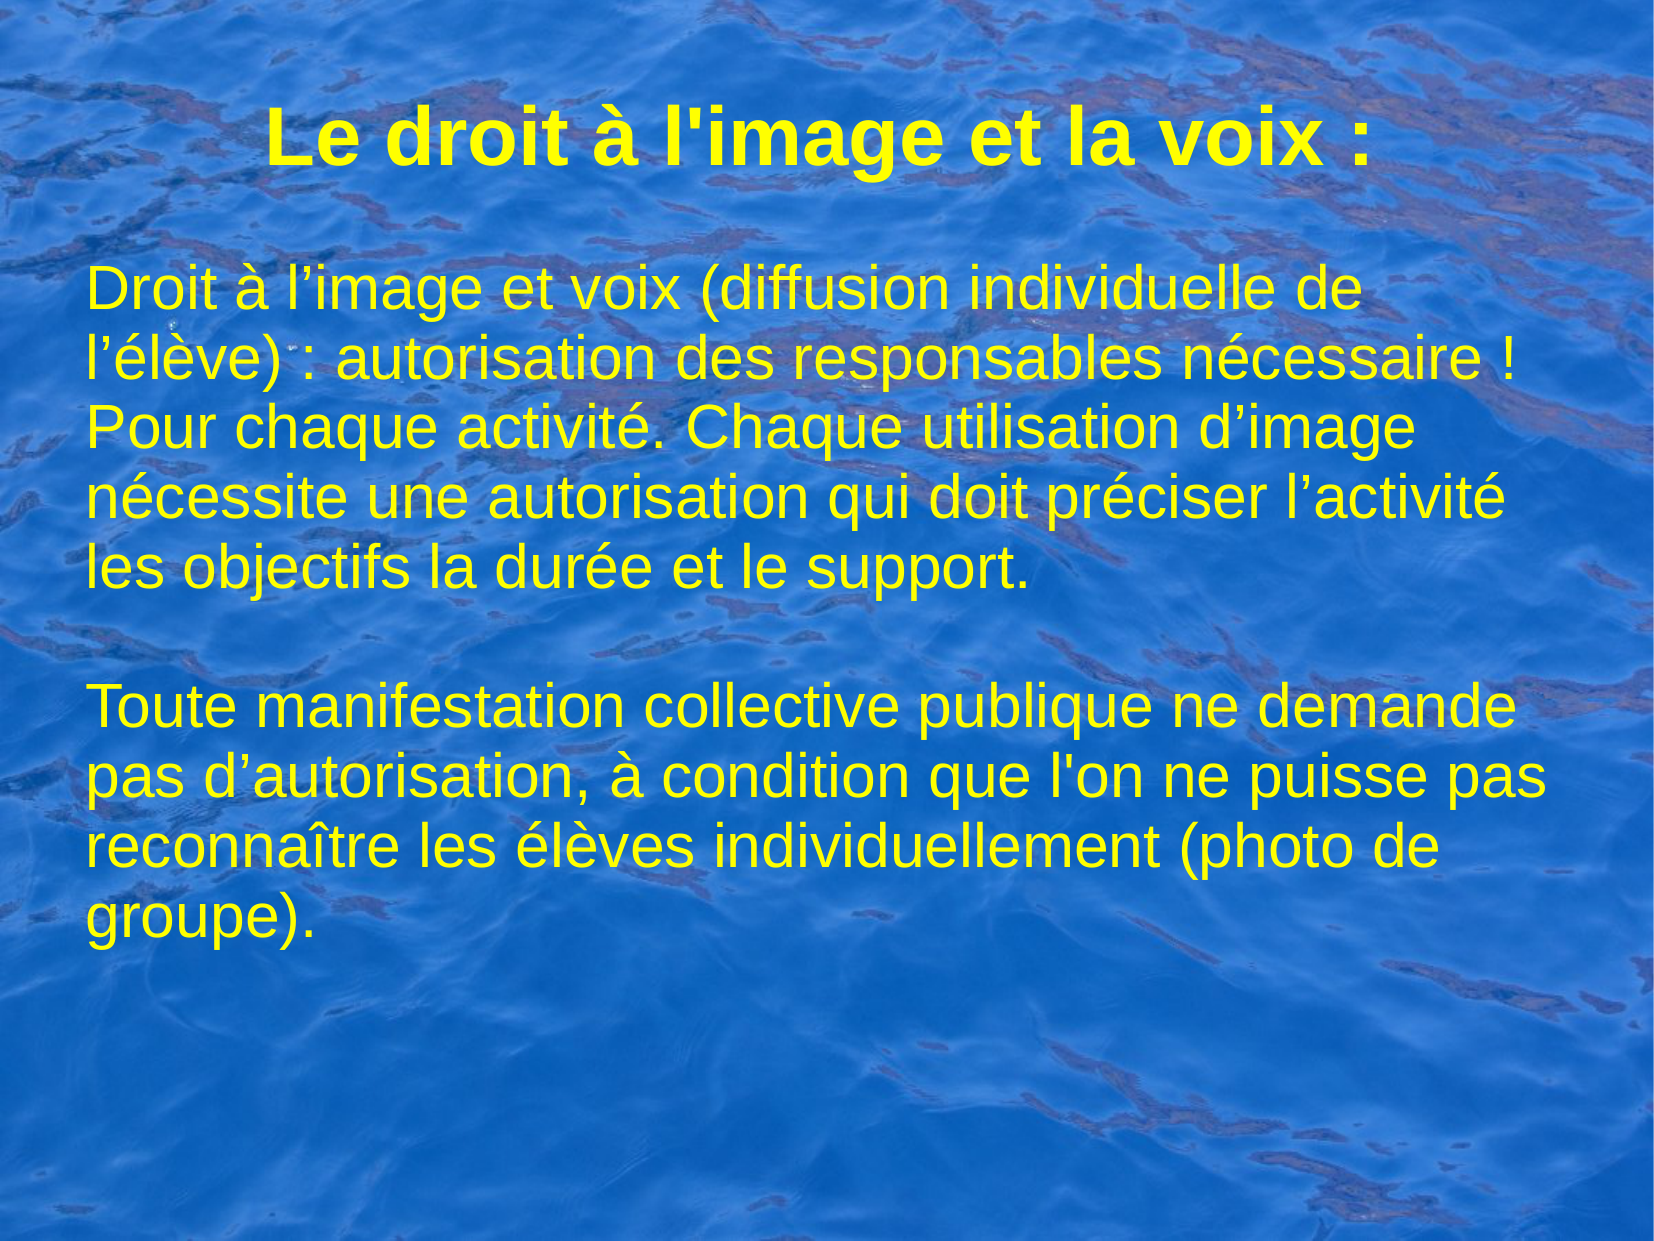

Le droit à l'image et la voix :
Droit à l’image et voix (diffusion individuelle de l’élève) : autorisation des responsables nécessaire ! Pour chaque activité. Chaque utilisation d’image nécessite une autorisation qui doit préciser l’activité les objectifs la durée et le support.
Toute manifestation collective publique ne demande pas d’autorisation, à condition que l'on ne puisse pas reconnaître les élèves individuellement (photo de groupe).